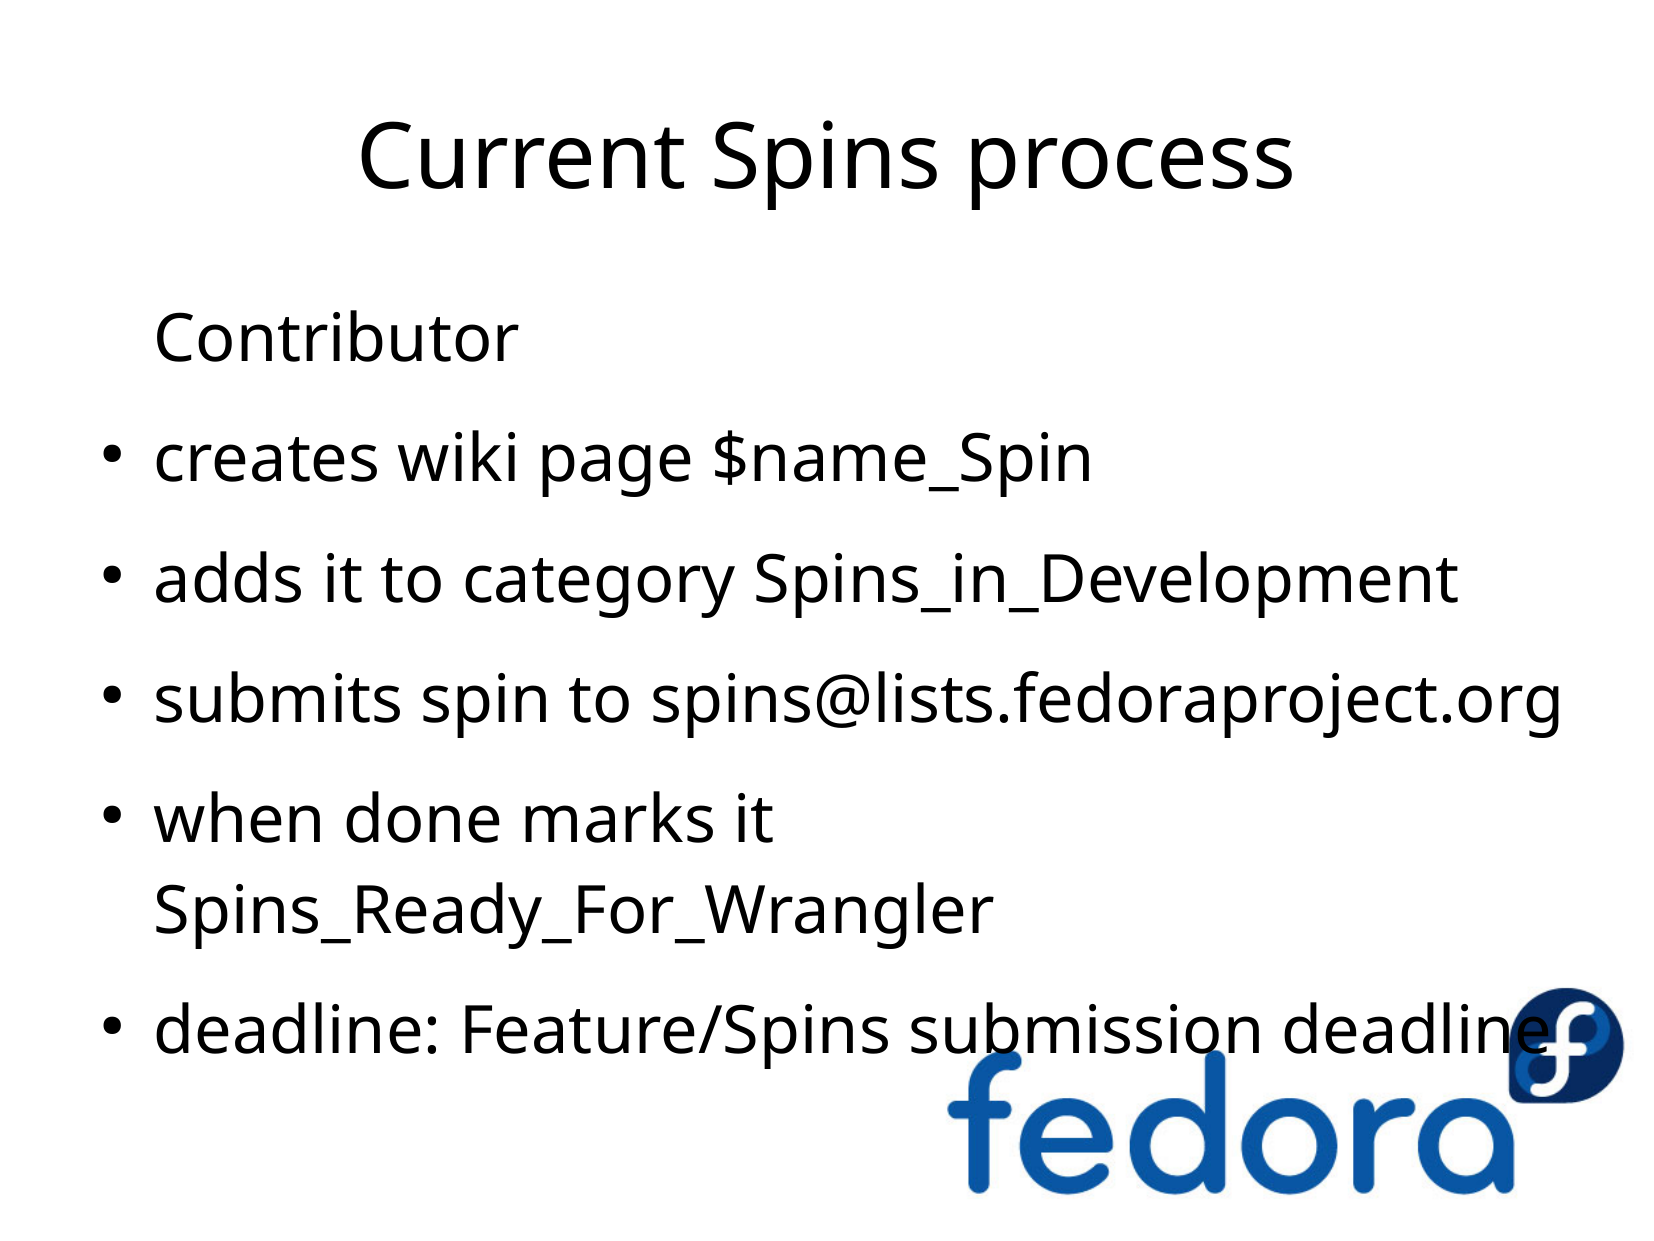

# Current Spins process
Contributor
creates wiki page $name_Spin
adds it to category Spins_in_Development
submits spin to spins@lists.fedoraproject.org
when done marks it Spins_Ready_For_Wrangler
deadline: Feature/Spins submission deadline